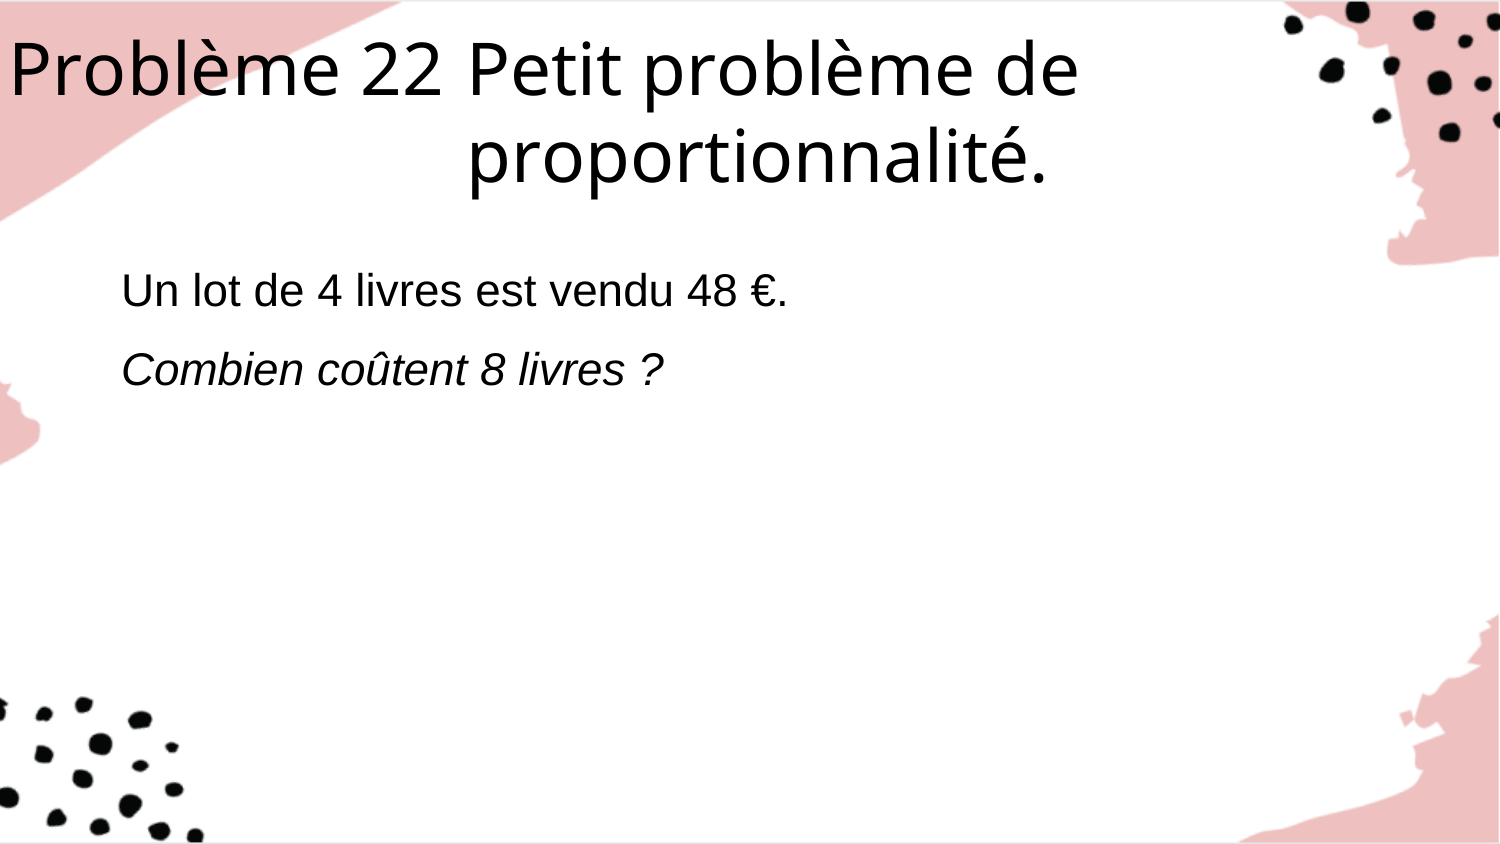

Problème 22
Petit problème de proportionnalité.
Un lot de 4 livres est vendu 48 €.
Combien coûtent 8 livres ?